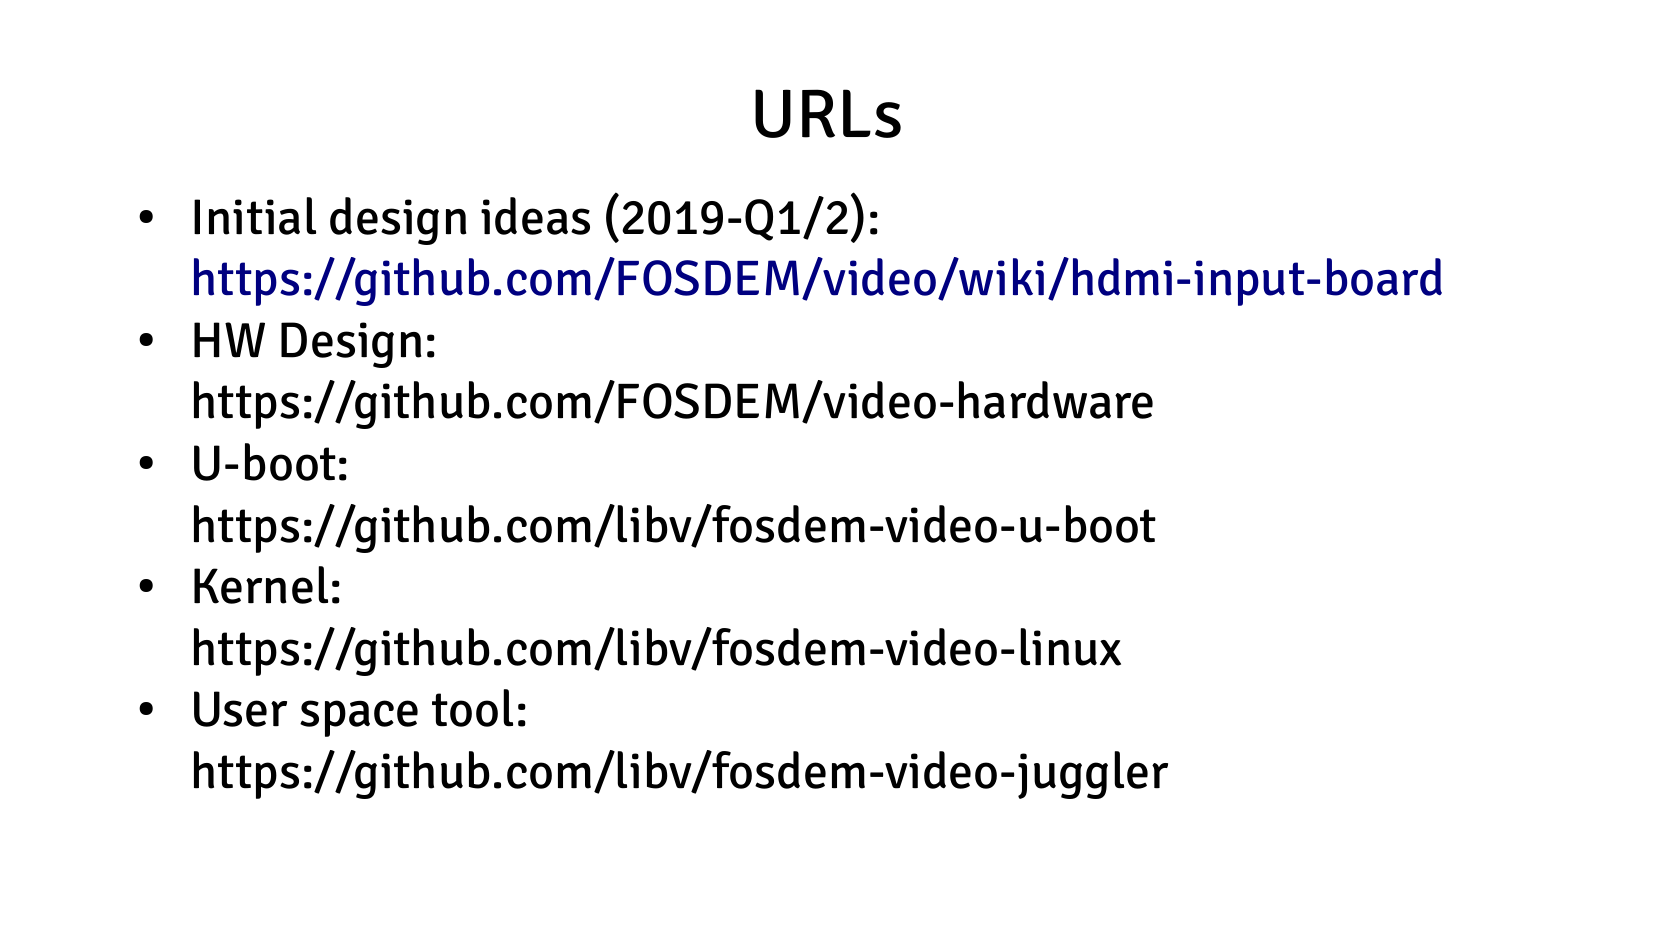

# URLs
Initial design ideas (2019-Q1/2):
https://github.com/FOSDEM/video/wiki/hdmi-input-board
HW Design:
https://github.com/FOSDEM/video-hardware
U-boot:
https://github.com/libv/fosdem-video-u-boot
Kernel:
https://github.com/libv/fosdem-video-linux
User space tool:
https://github.com/libv/fosdem-video-juggler